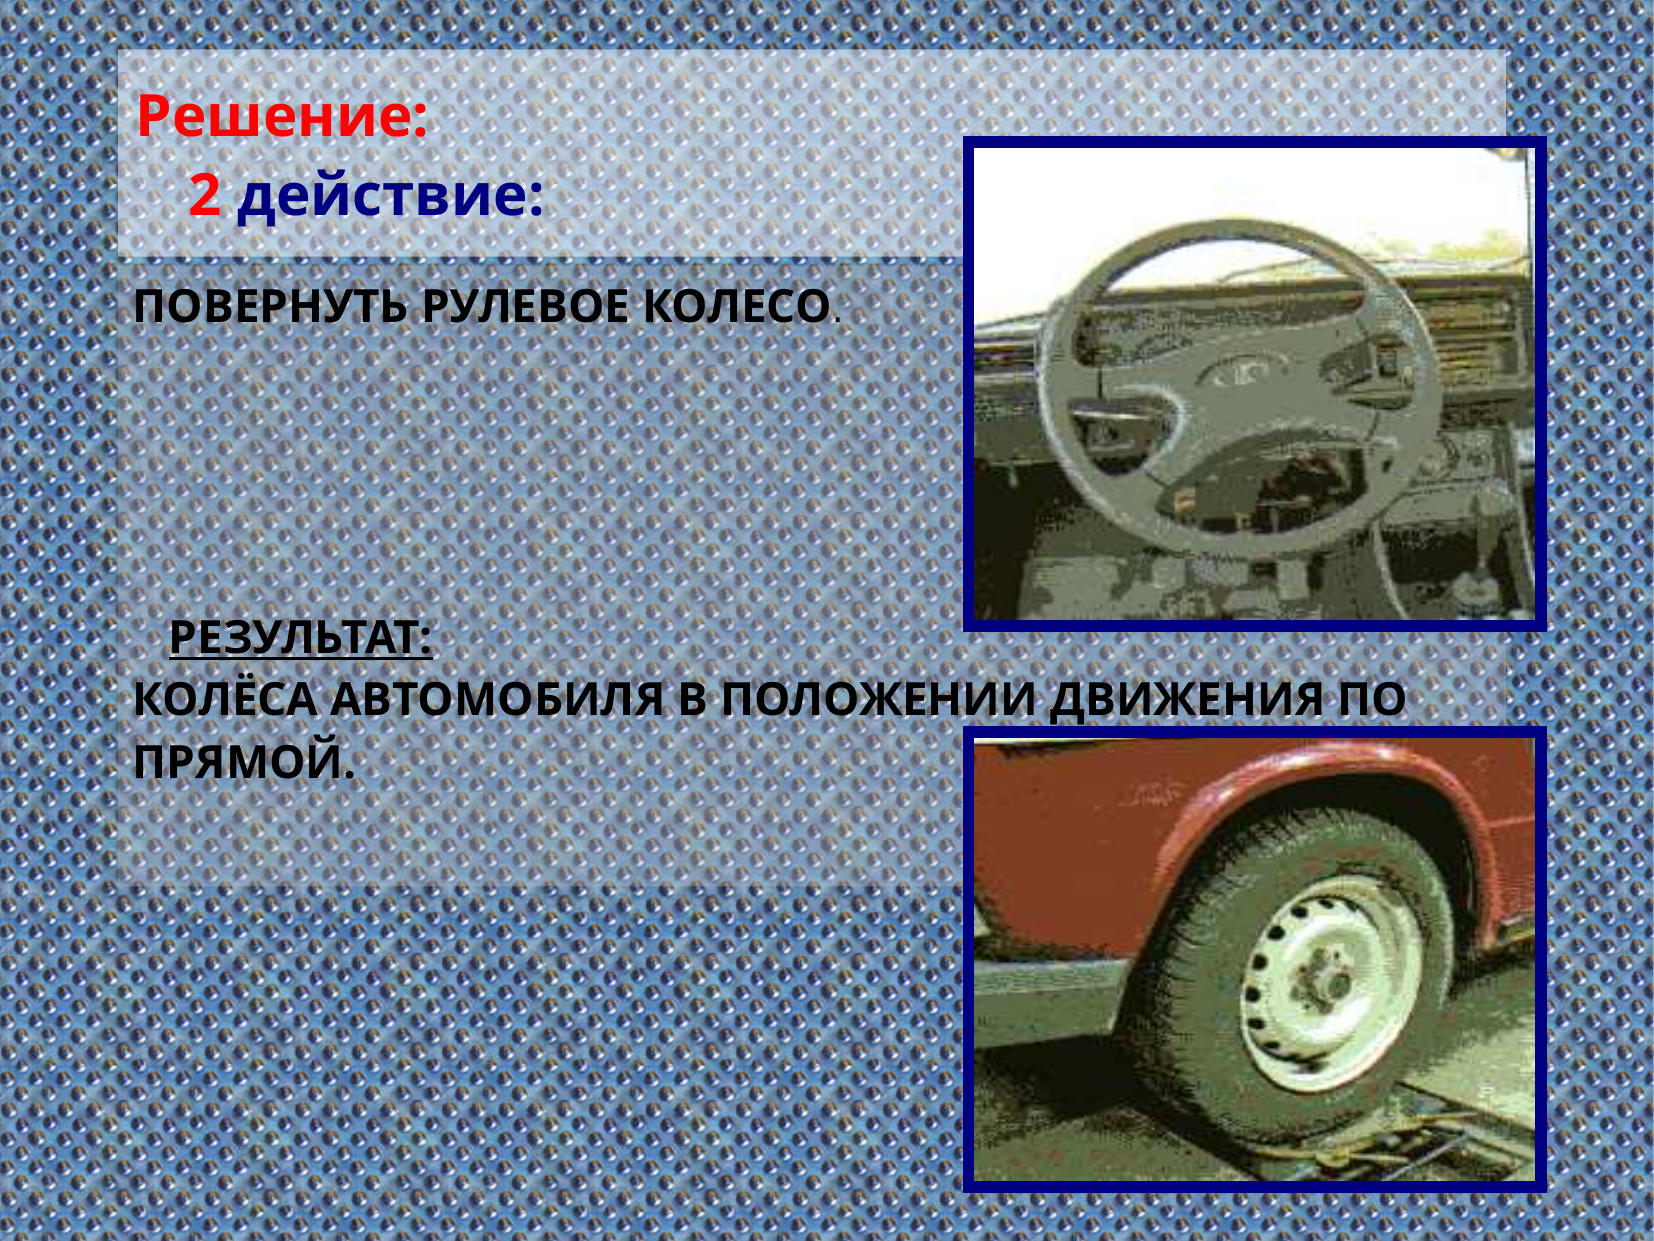

# Решение: 2 действие:
ПОВЕРНУТЬ РУЛЕВОЕ КОЛЕСО.
 РЕЗУЛЬТАТ:
КОЛЁСА АВТОМОБИЛЯ В ПОЛОЖЕНИИ ДВИЖЕНИЯ ПО ПРЯМОЙ.